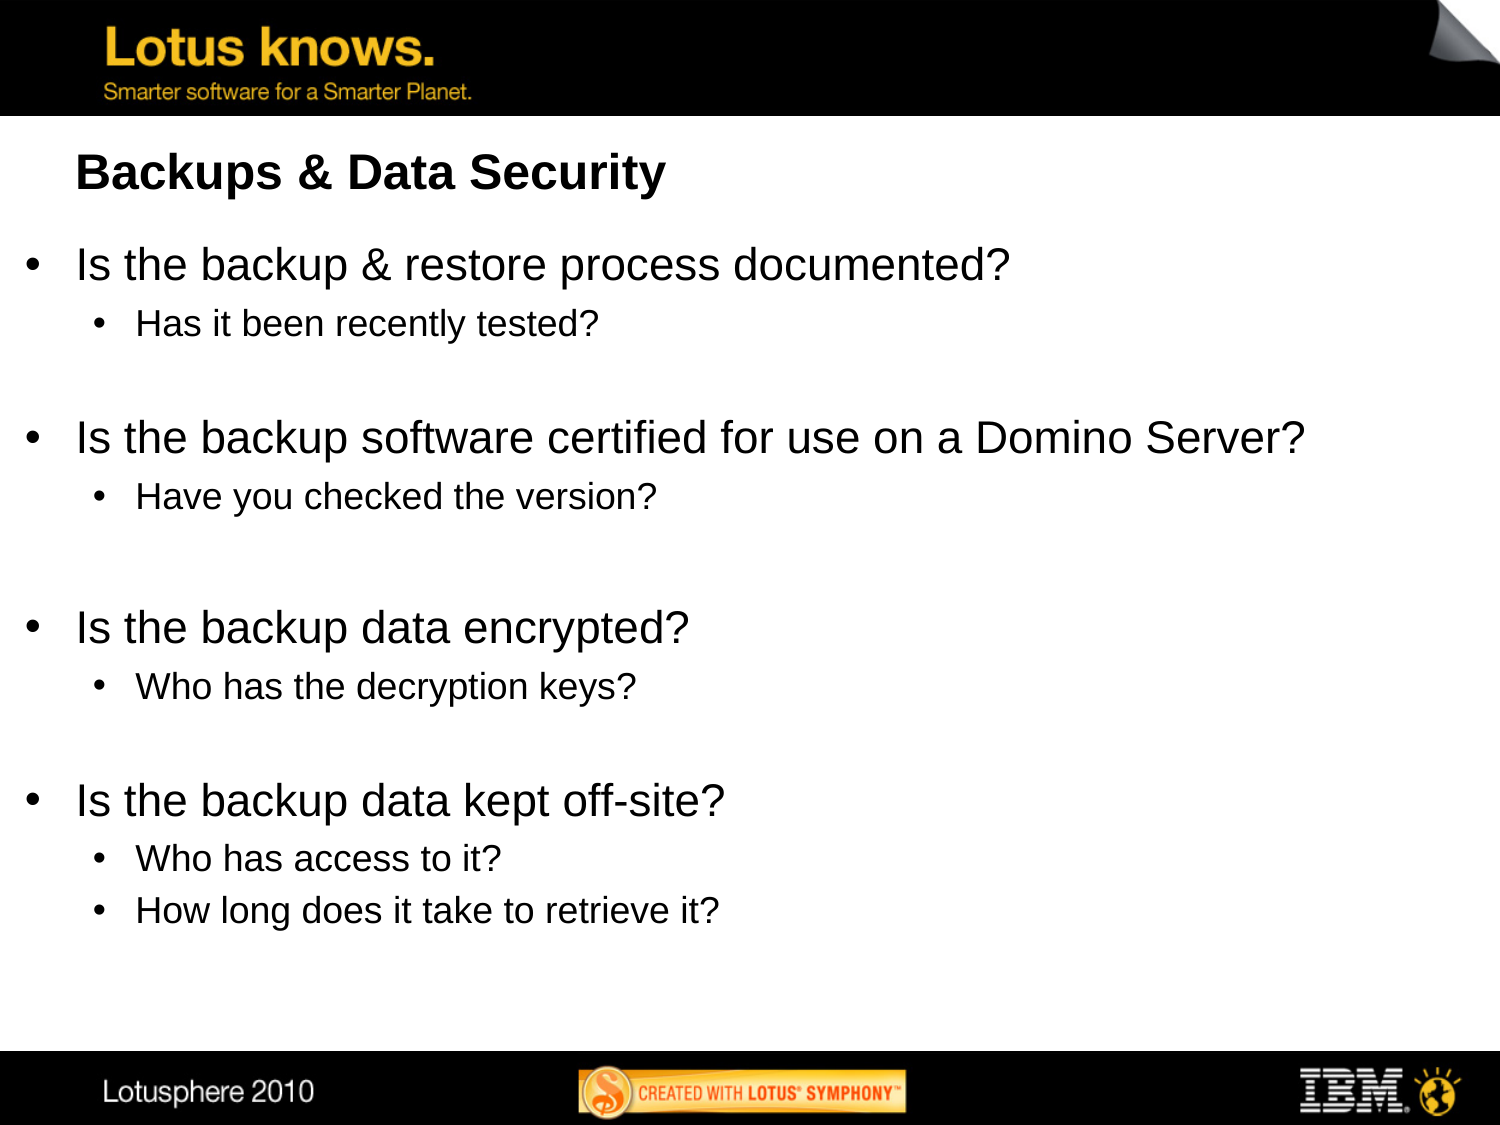

# Backups & Data Security
Is the backup & restore process documented?
Has it been recently tested?
Is the backup software certified for use on a Domino Server?
Have you checked the version?
Is the backup data encrypted?
Who has the decryption keys?
Is the backup data kept off-site?
Who has access to it?
How long does it take to retrieve it?